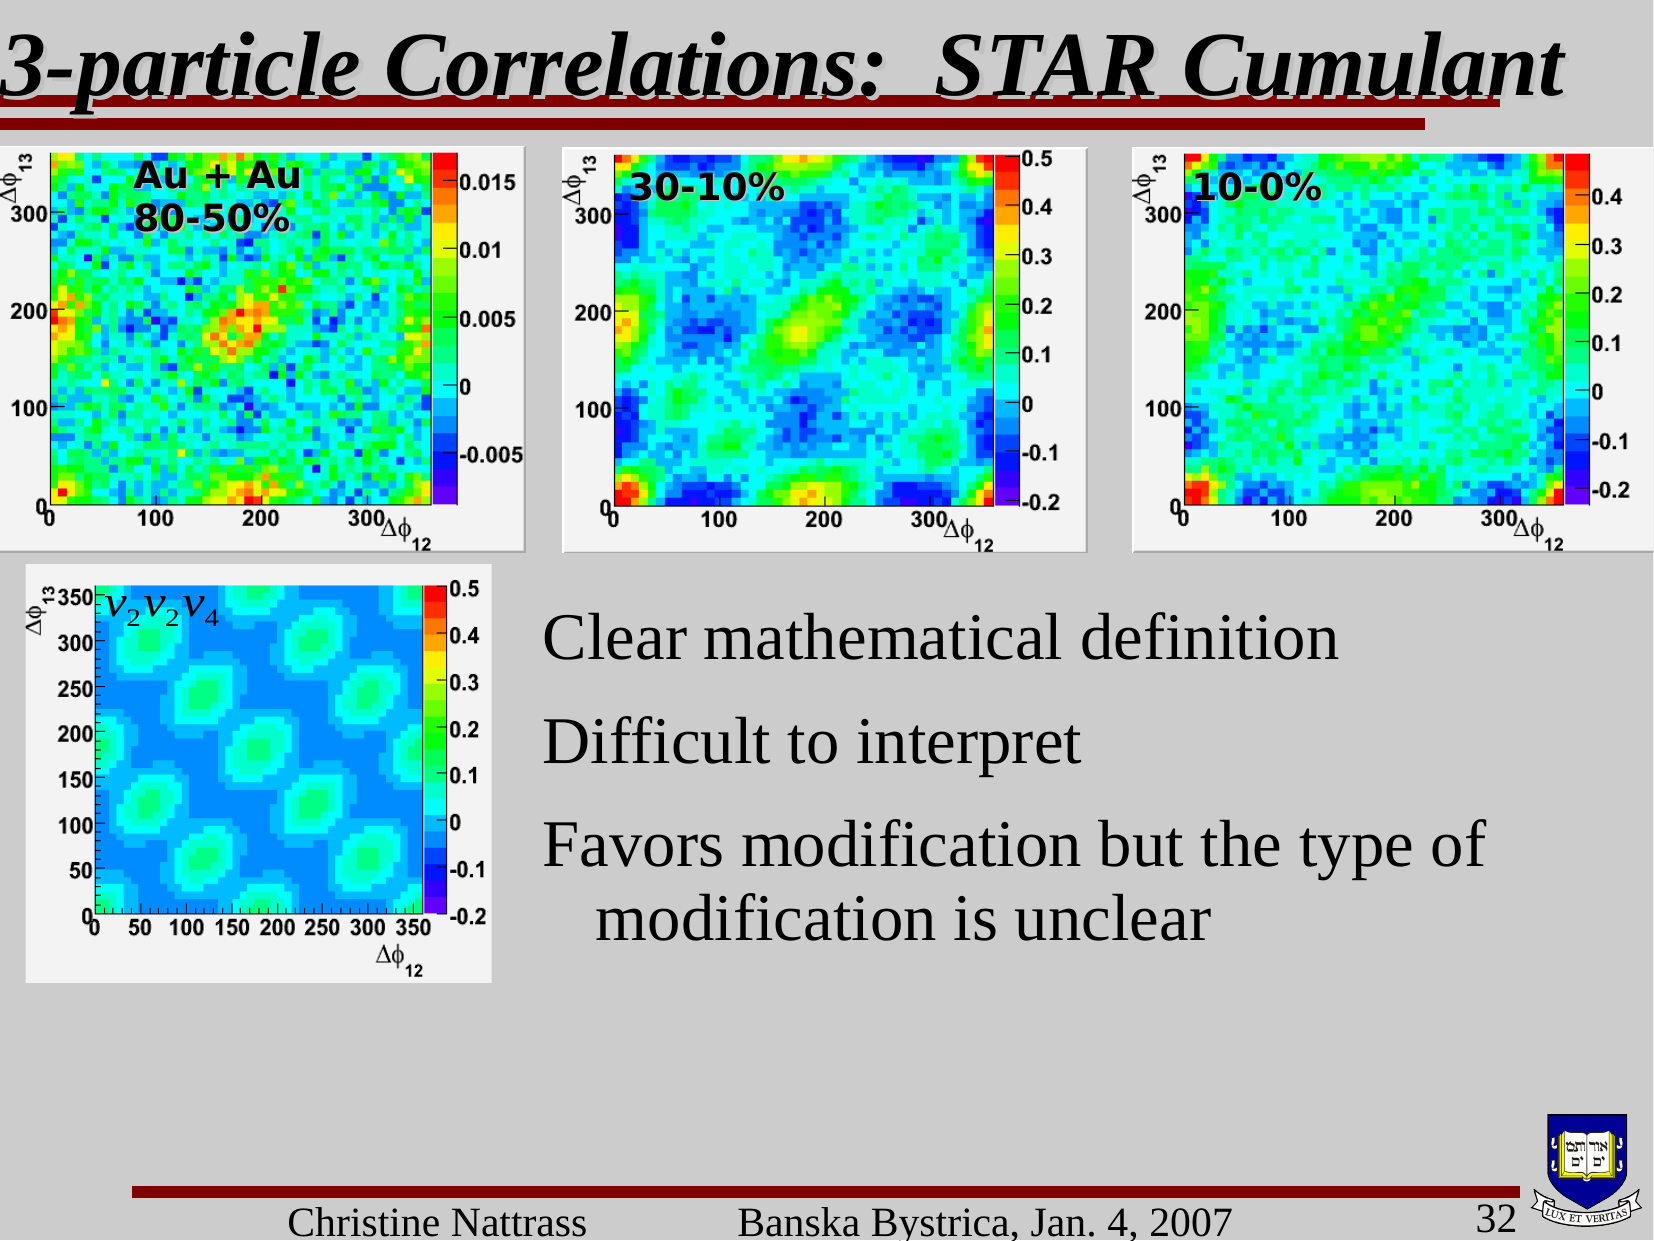

# 3-particle Correlations: STAR Cumulant
Au + Au
80-50%
30-10%
10-0%
Clear mathematical definition
Difficult to interpret
Favors modification but the type of modification is unclear